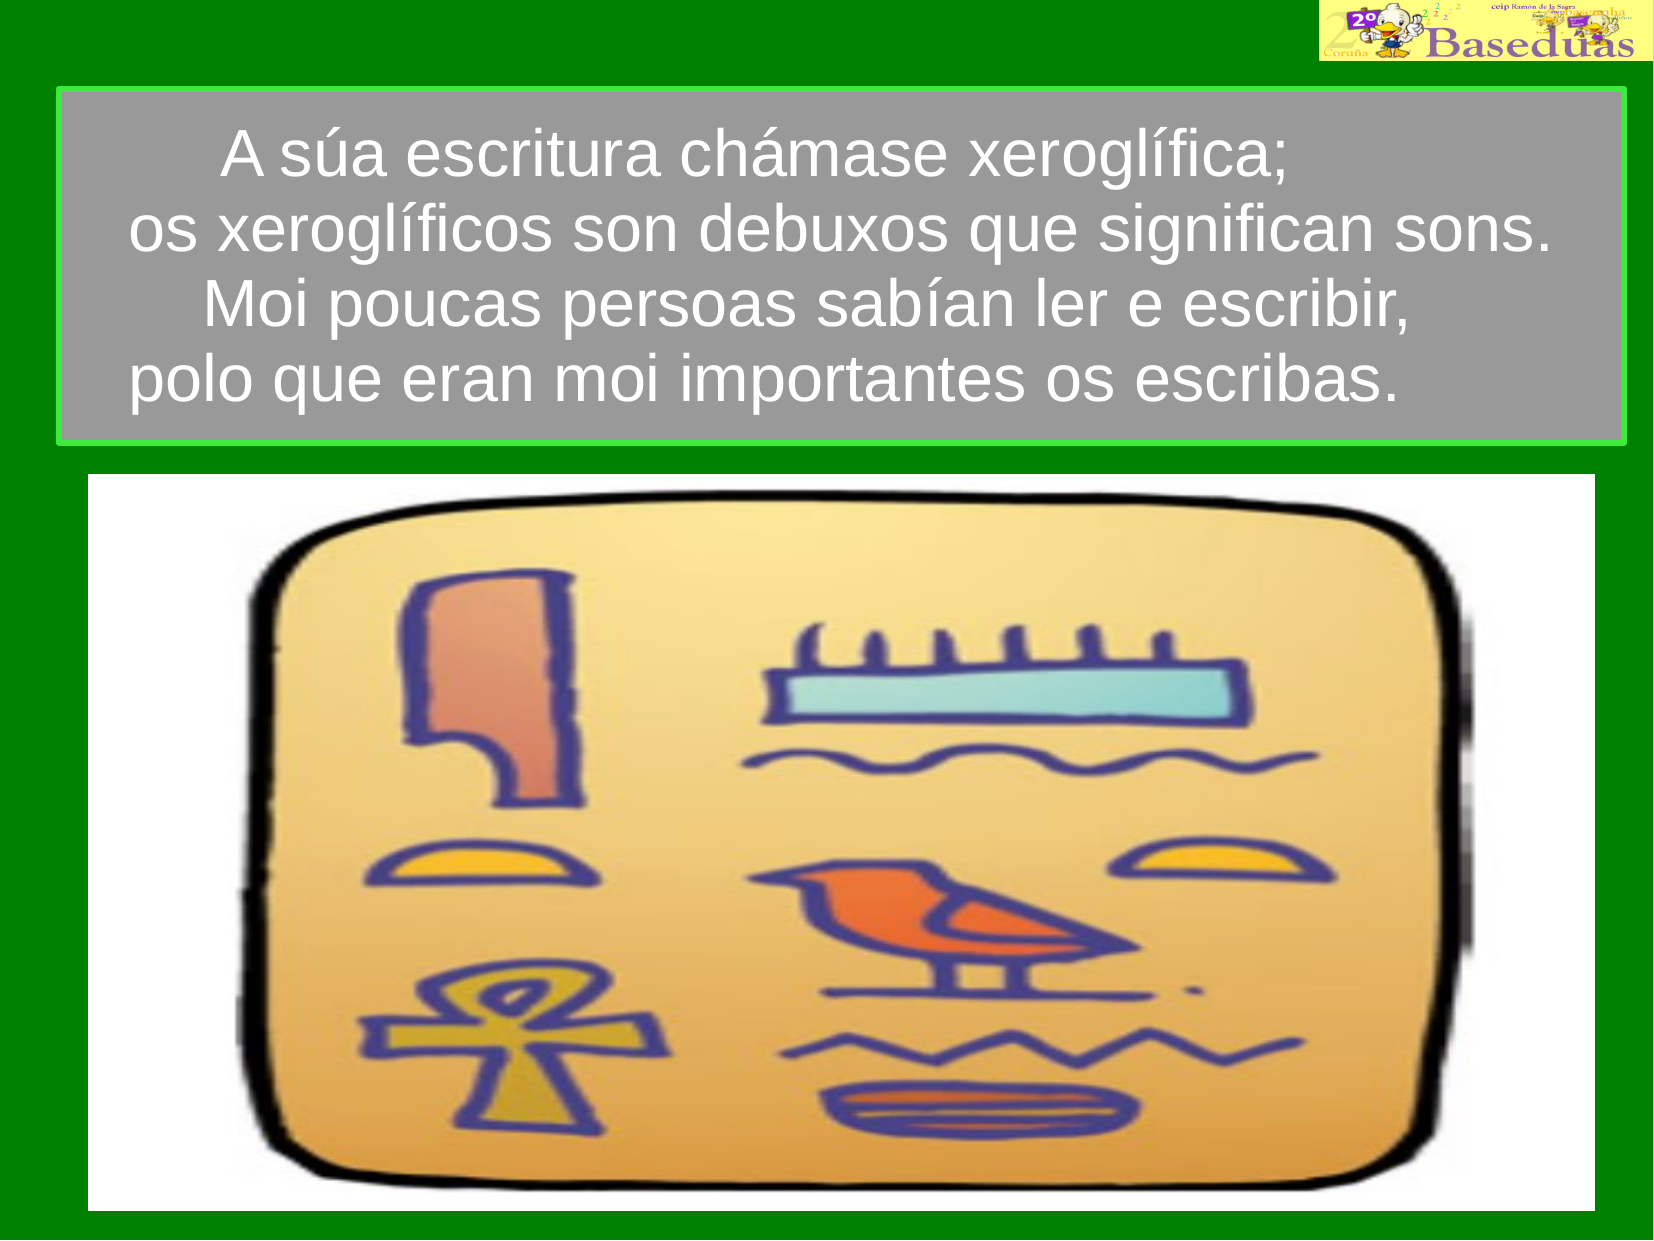

A súa escritura chámase xeroglífica;
os xeroglíficos son debuxos que significan sons.
 Moi poucas persoas sabían ler e escribir,
polo que eran moi importantes os escribas.